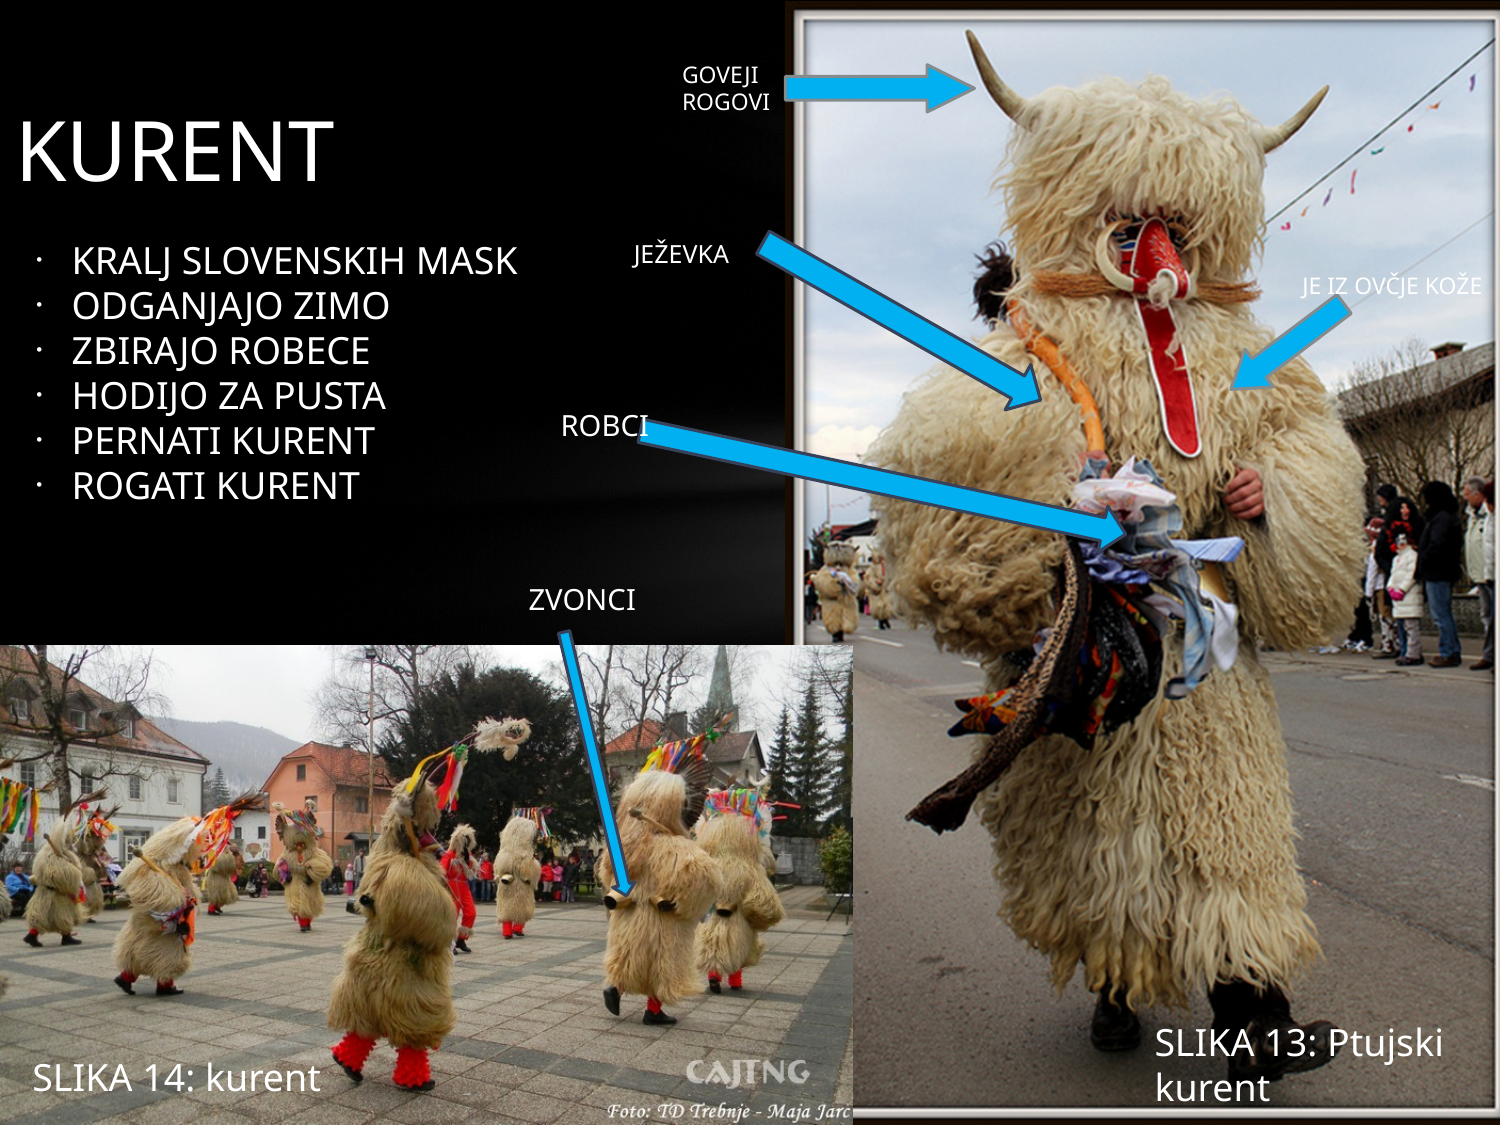

# KURENT
GOVEJI ROGOVI
KRALJ SLOVENSKIH MASK
ODGANJAJO ZIMO
ZBIRAJO ROBECE
HODIJO ZA PUSTA
PERNATI KURENT
ROGATI KURENT
JEŽEVKA
JE IZ OVČJE KOŽE
ROBCI
ZVONCI
SLIKA 13: Ptujski kurent
SLIKA 14: kurent